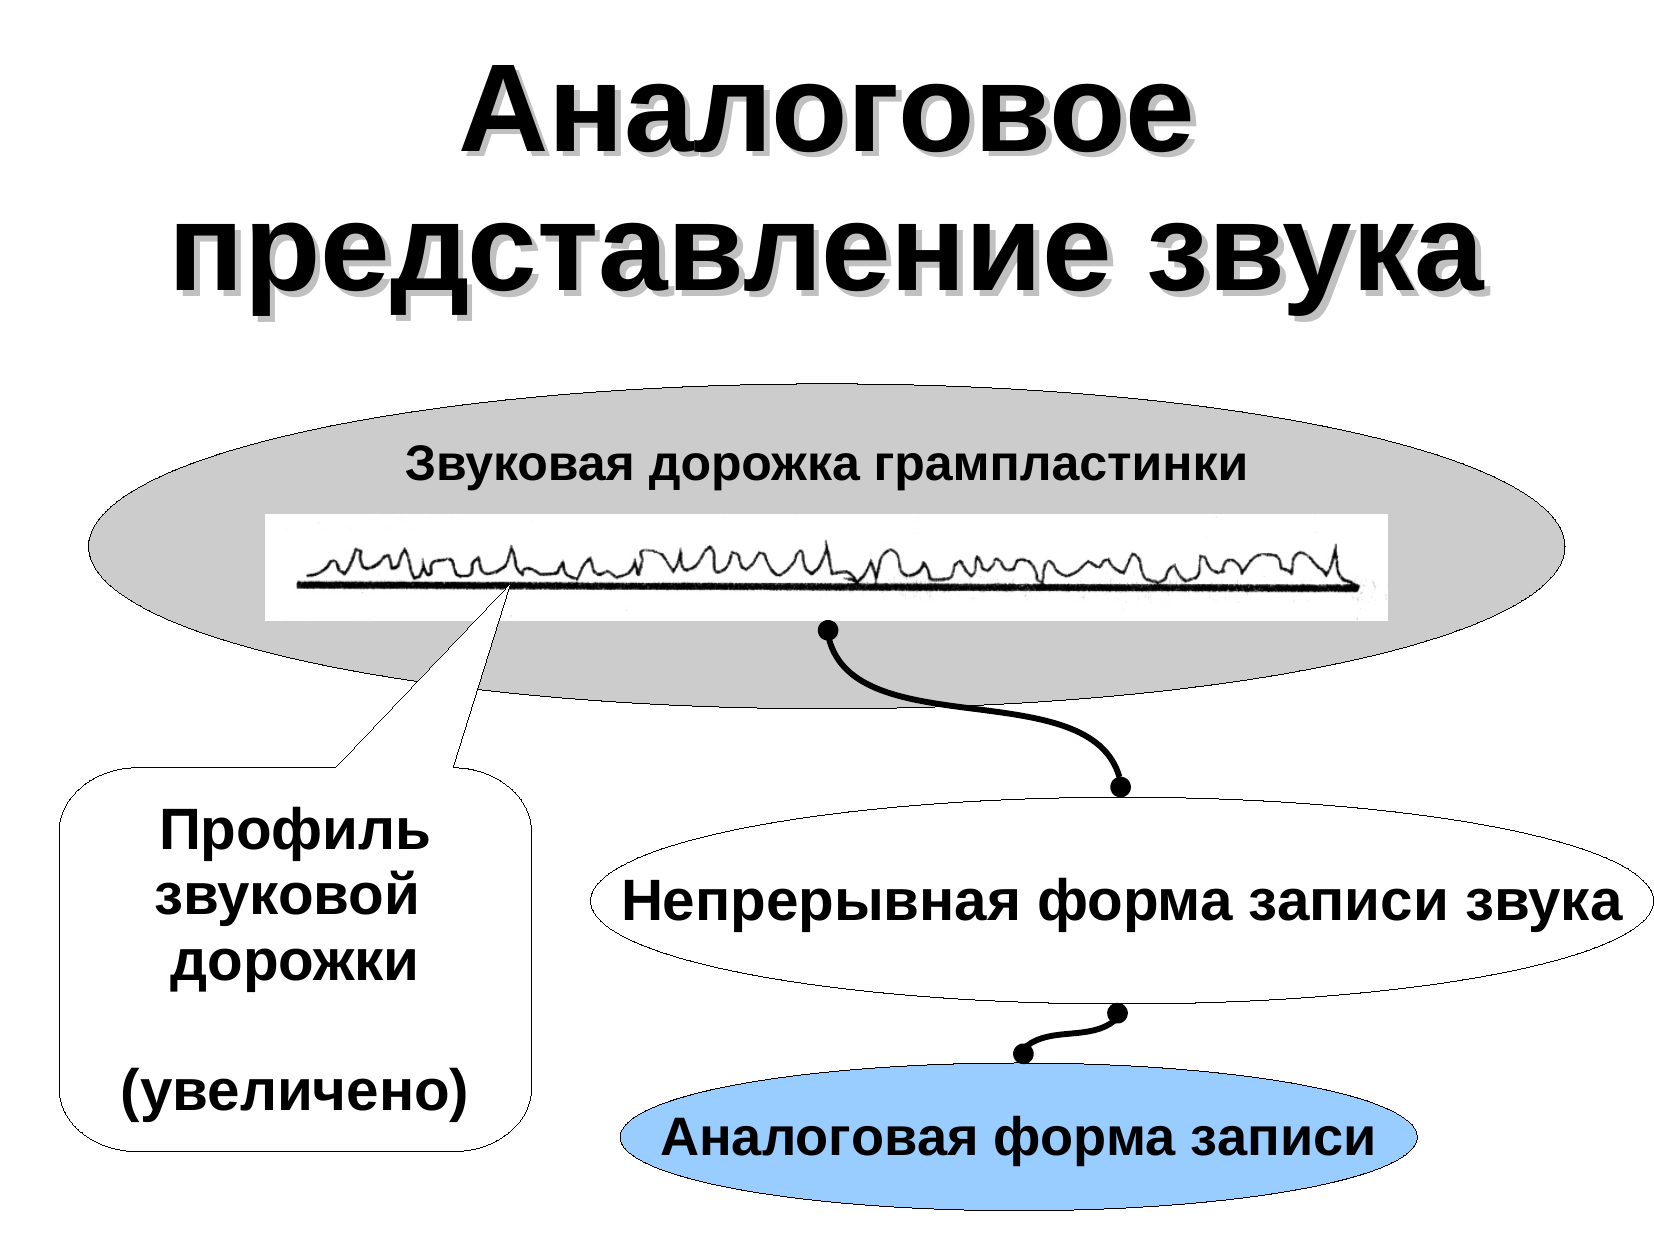

Аналоговое представление звука
Звуковая дорожка грампластинки
Профиль
звуковой
дорожки
(увеличено)
Непрерывная форма записи звука
Аналоговая форма записи